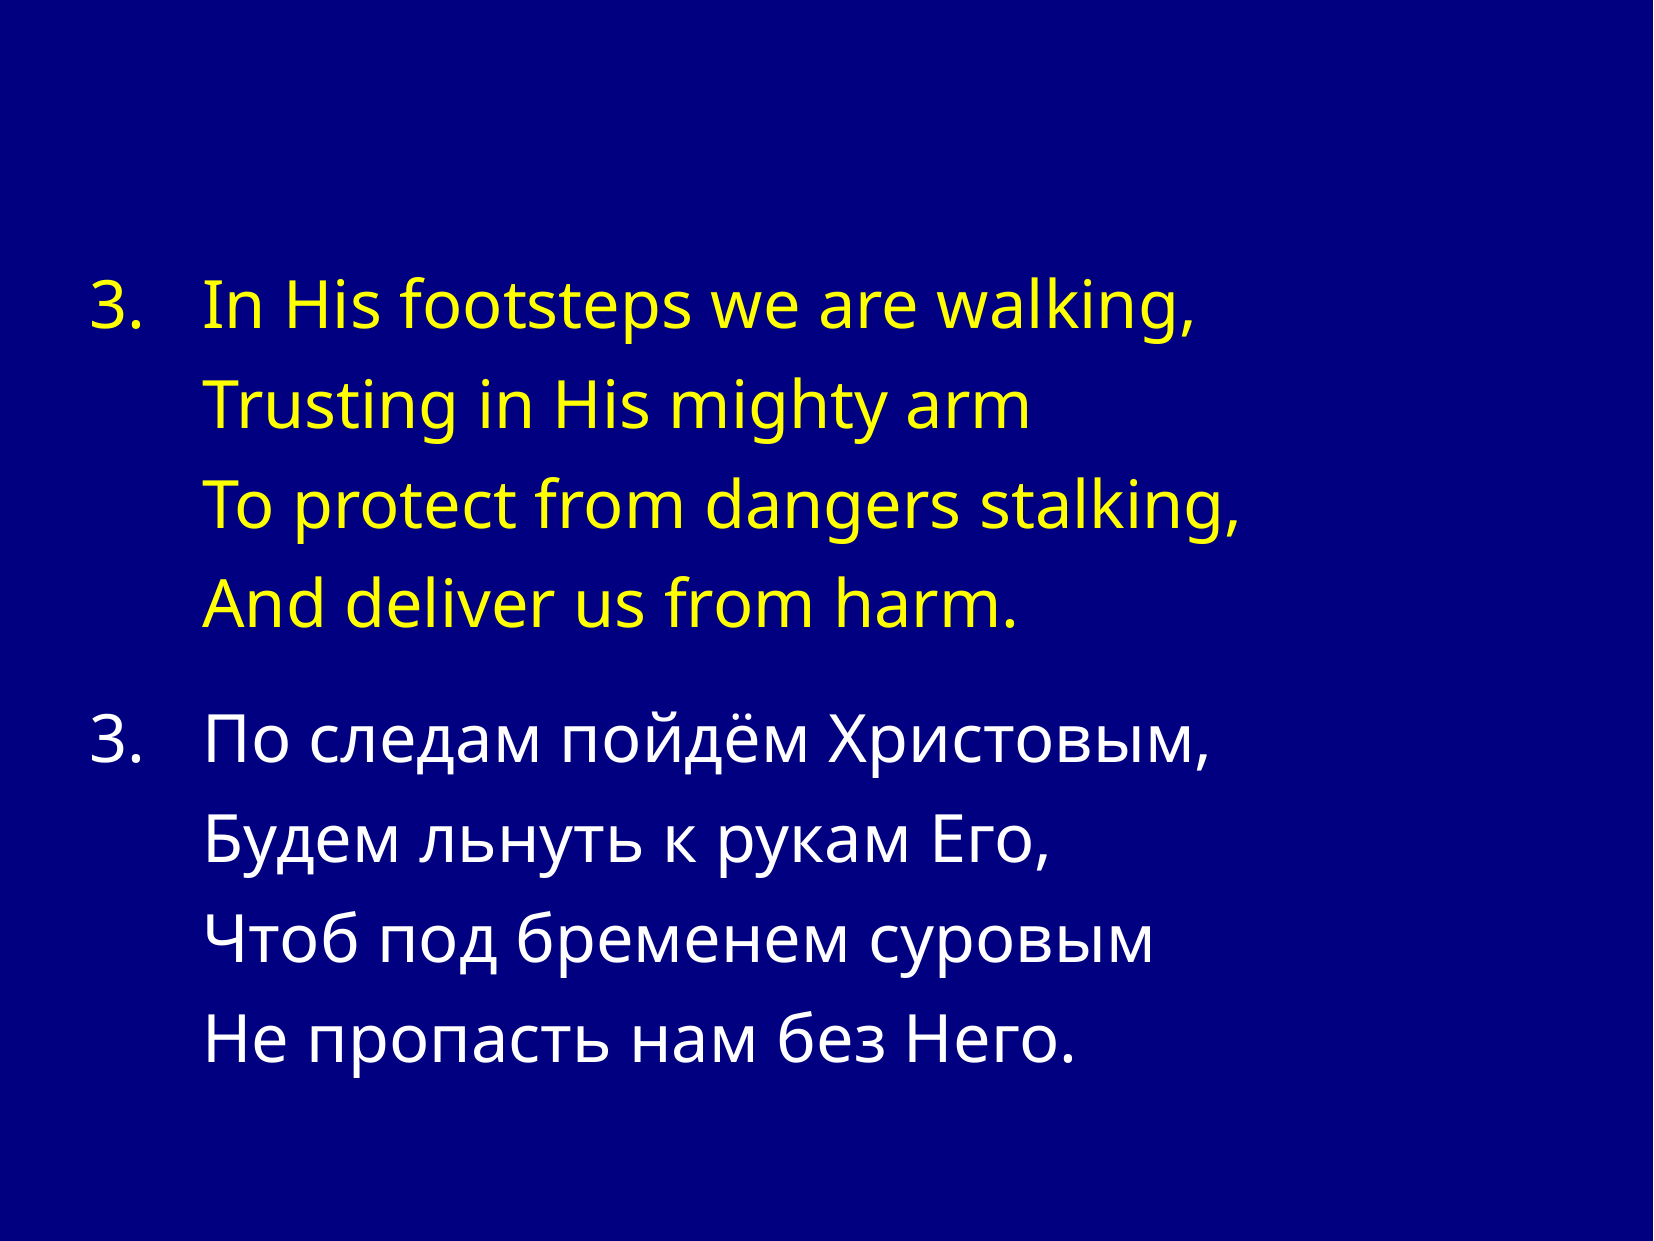

3.	In His footsteps we are walking,
	Trusting in His mighty arm
	To protect from dangers stalking,
	And deliver us from harm.
3.	По следам пойдём Христовым,
	Будем льнуть к рукам Его,
	Чтоб под бременем суровым
	Не пропасть нам без Него.